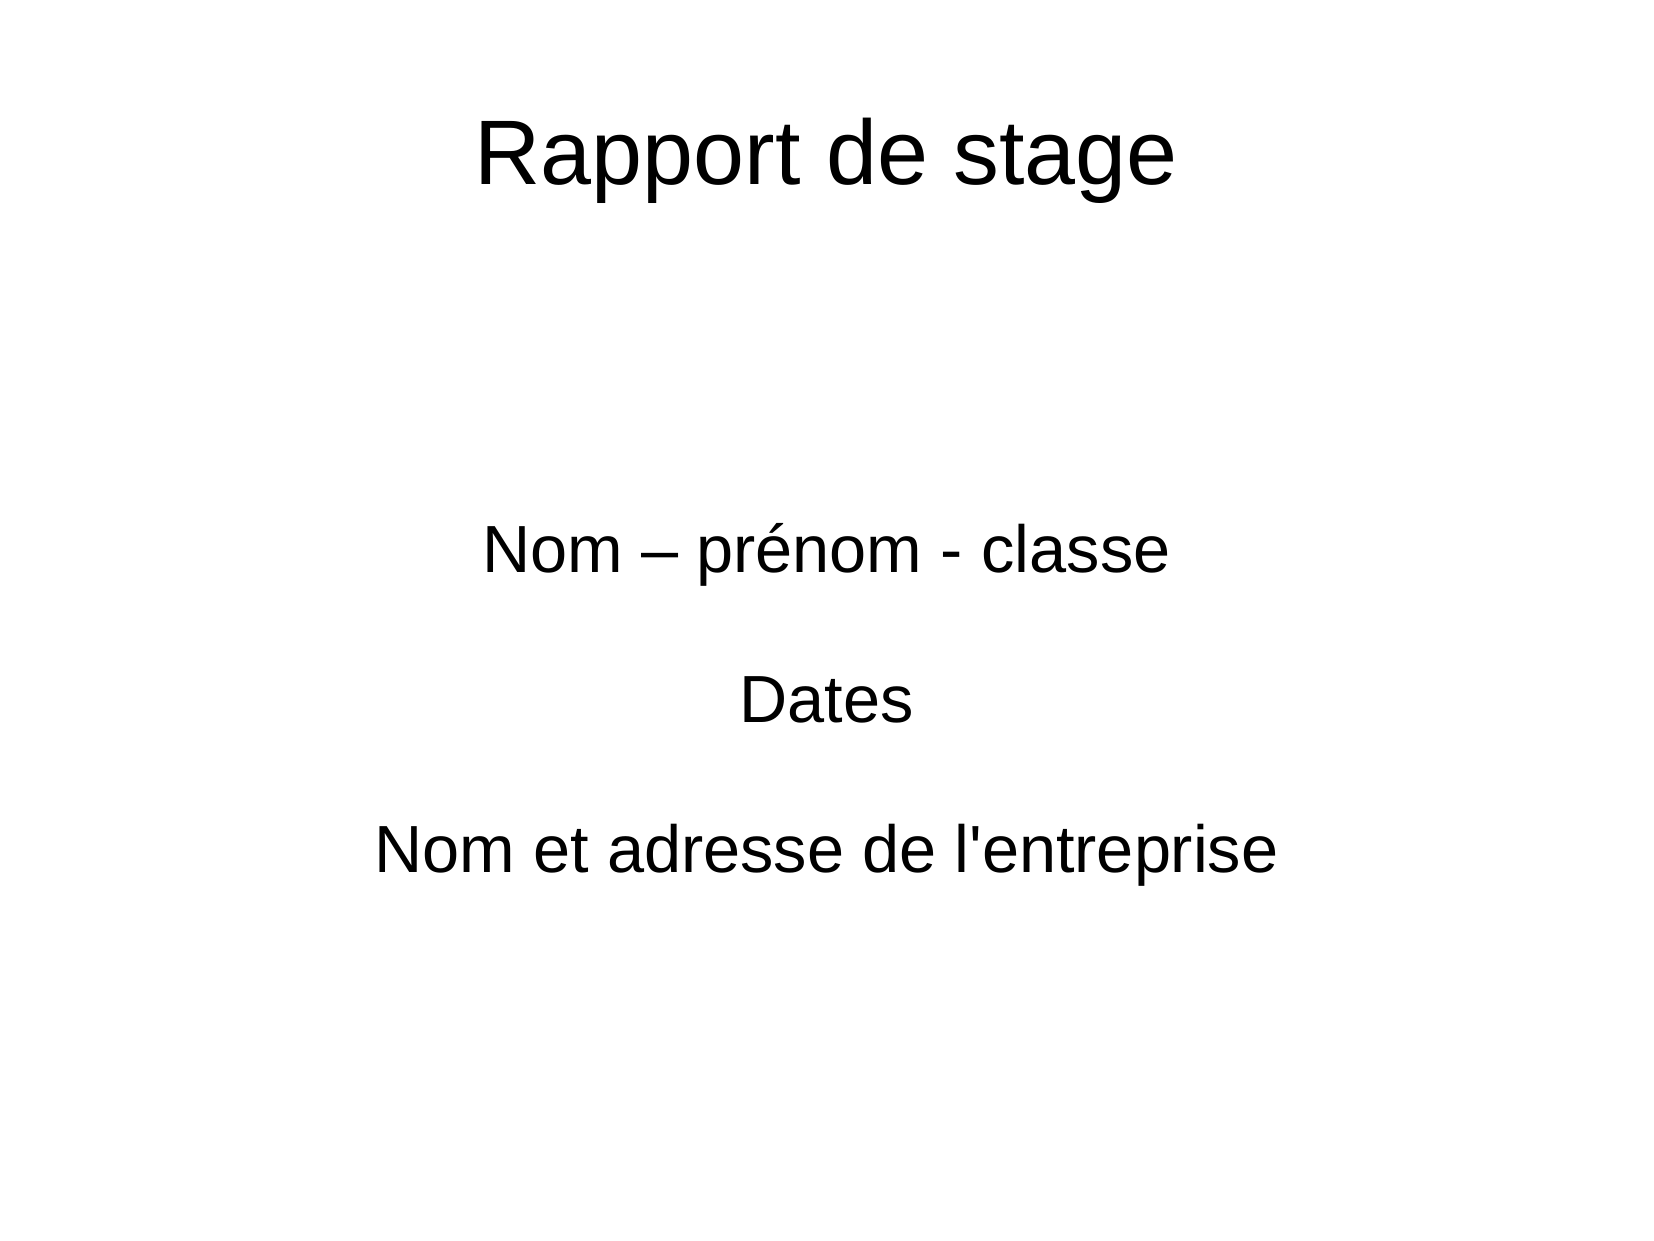

# Rapport de stage
Nom – prénom - classe
Dates
Nom et adresse de l'entreprise